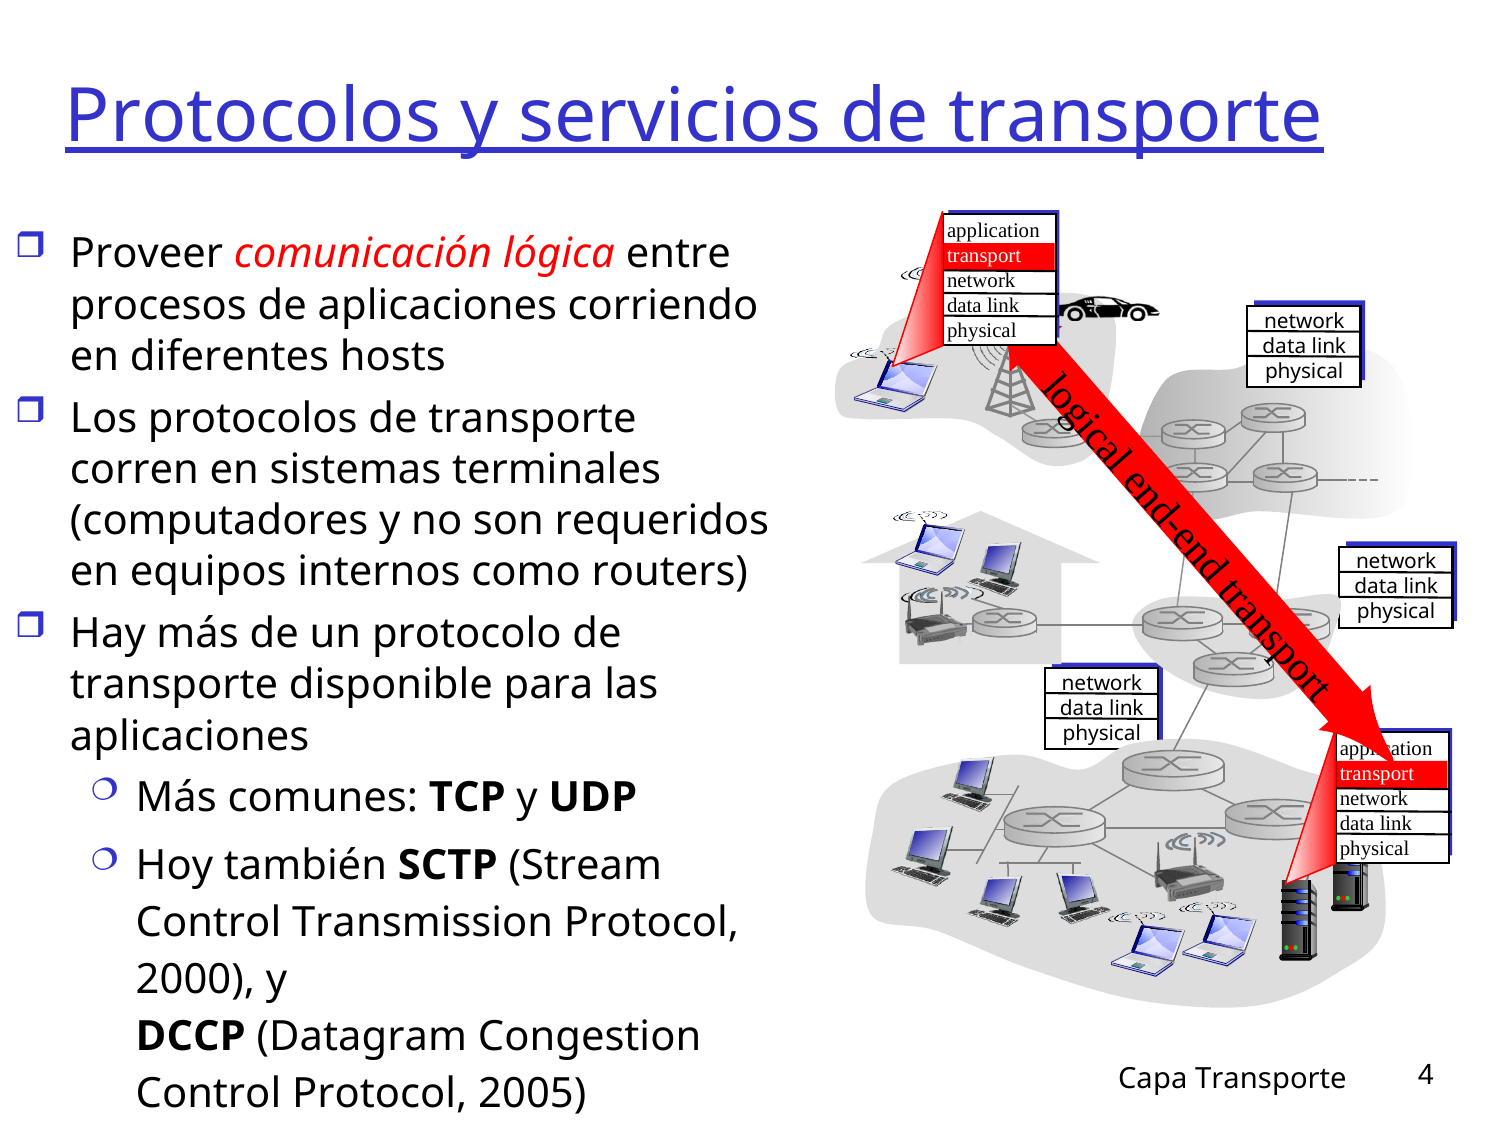

# Protocolos y servicios de transporte
application
transport
network
data link
physical
Proveer comunicación lógica entre procesos de aplicaciones corriendo en diferentes hosts
Los protocolos de transporte corren en sistemas terminales (computadores y no son requeridos en equipos internos como routers)
Hay más de un protocolo de transporte disponible para las aplicaciones
Más comunes: TCP y UDP
Hoy también SCTP (Stream Control Transmission Protocol, 2000), y
DCCP (Datagram Congestion Control Protocol, 2005)
logical end-end transport
network
data link
physical
network
data link
physical
network
data link
physical
application
transport
network
data link
physical
4